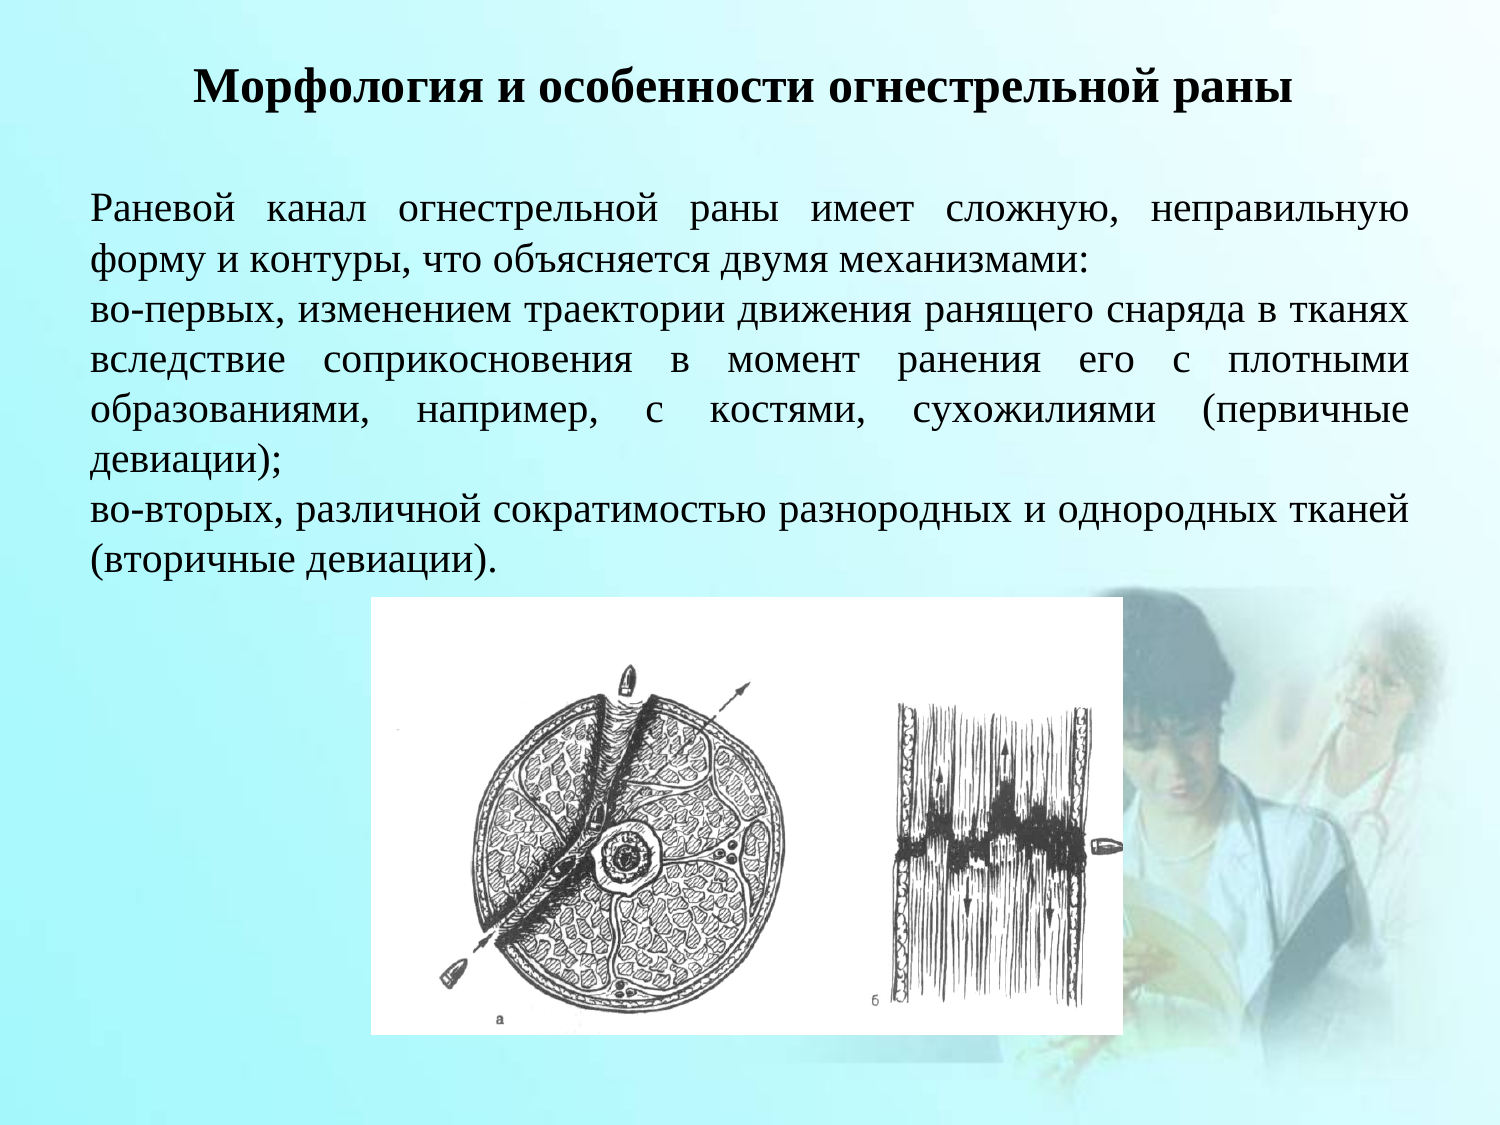

# Морфология и особенности огнестрельной раны
Раневой канал огнестрельной раны имеет сложную, неправильную форму и контуры, что объясняется двумя механизмами:
во-первых, изменением траектории движения ранящего снаряда в тканях вследствие соприкосновения в момент ранения его с плотными образованиями, например, с костями, сухожилиями (первичные девиации);
во-вторых, различной сократимостью разнородных и однородных тканей (вторичные девиации).